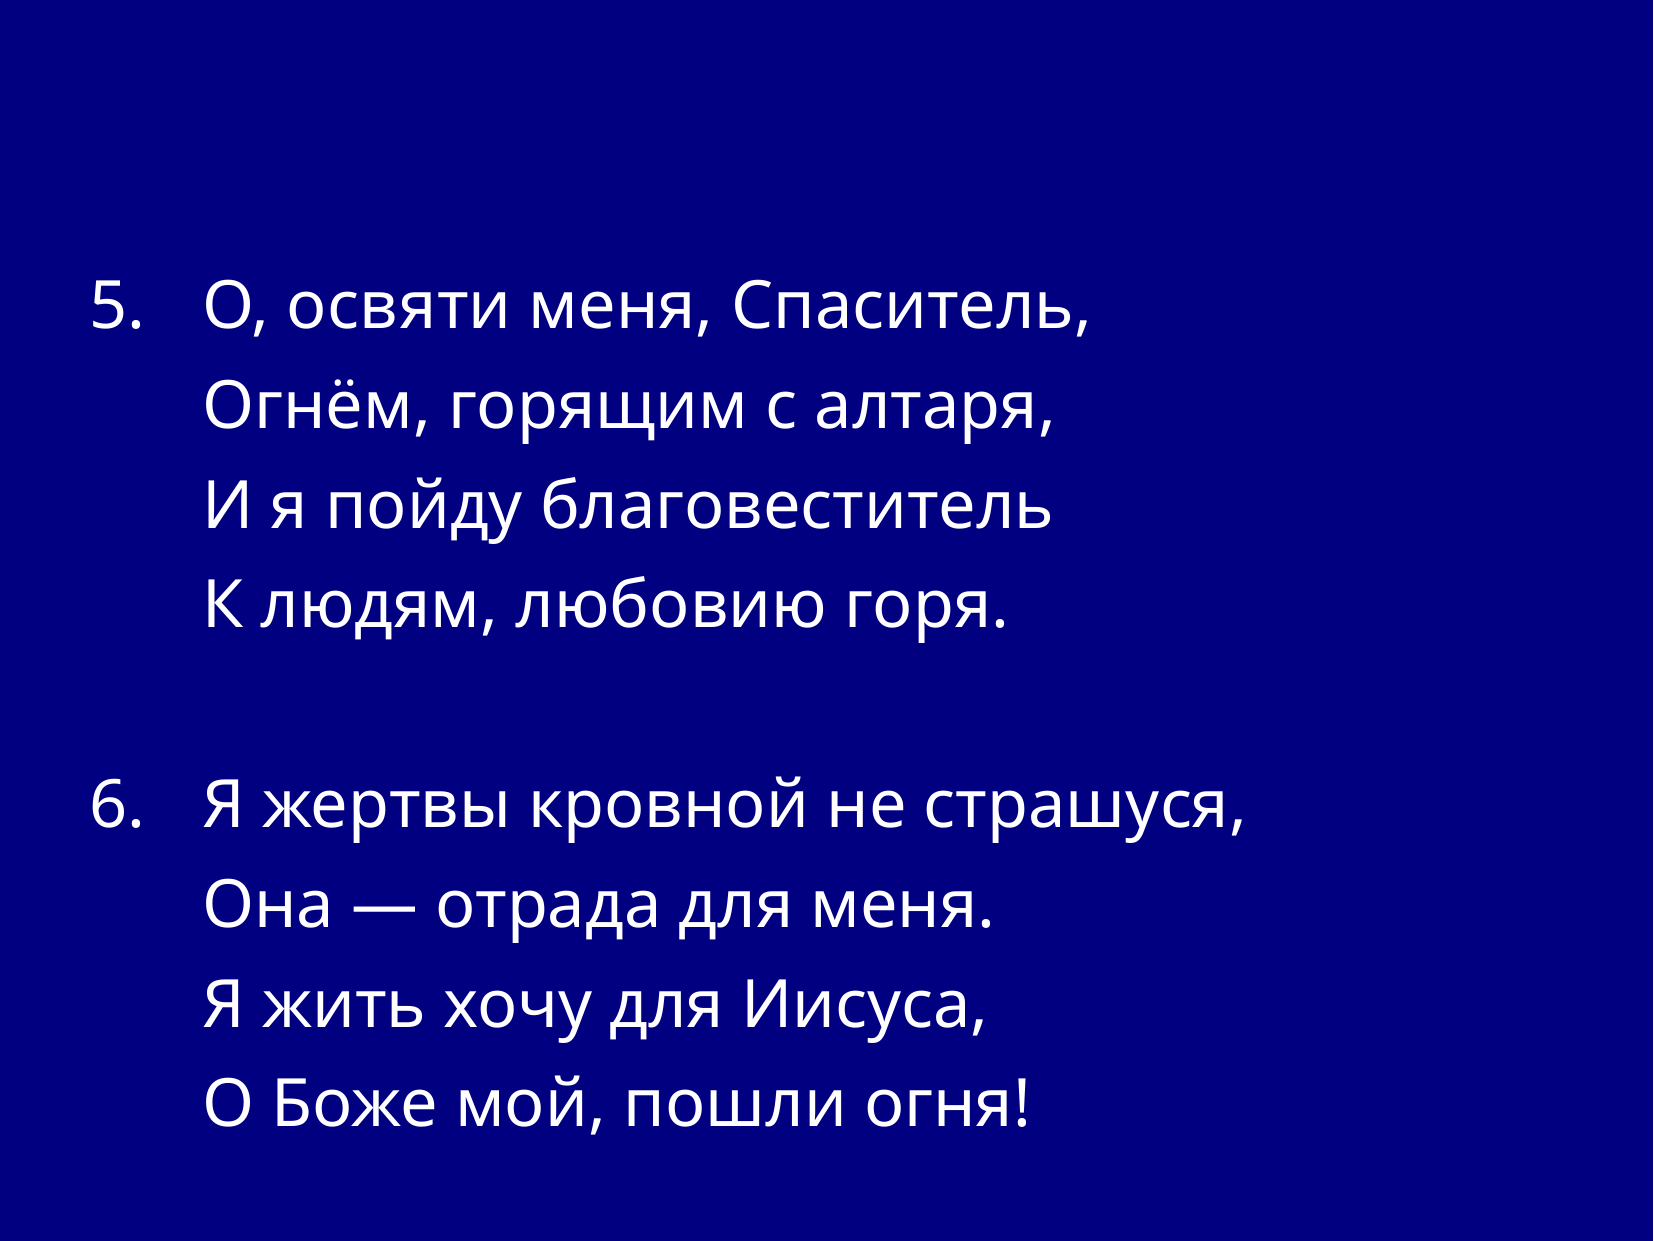

5.	О, освяти меня, Спаситель,
	Огнём, горящим с алтаря,
	И я пойду благовеститель
	К людям, любовию горя.
6.	Я жертвы кровной не страшуся,
	Она ― отрада для меня.
	Я жить хочу для Иисуса,
	О Боже мой, пошли огня!